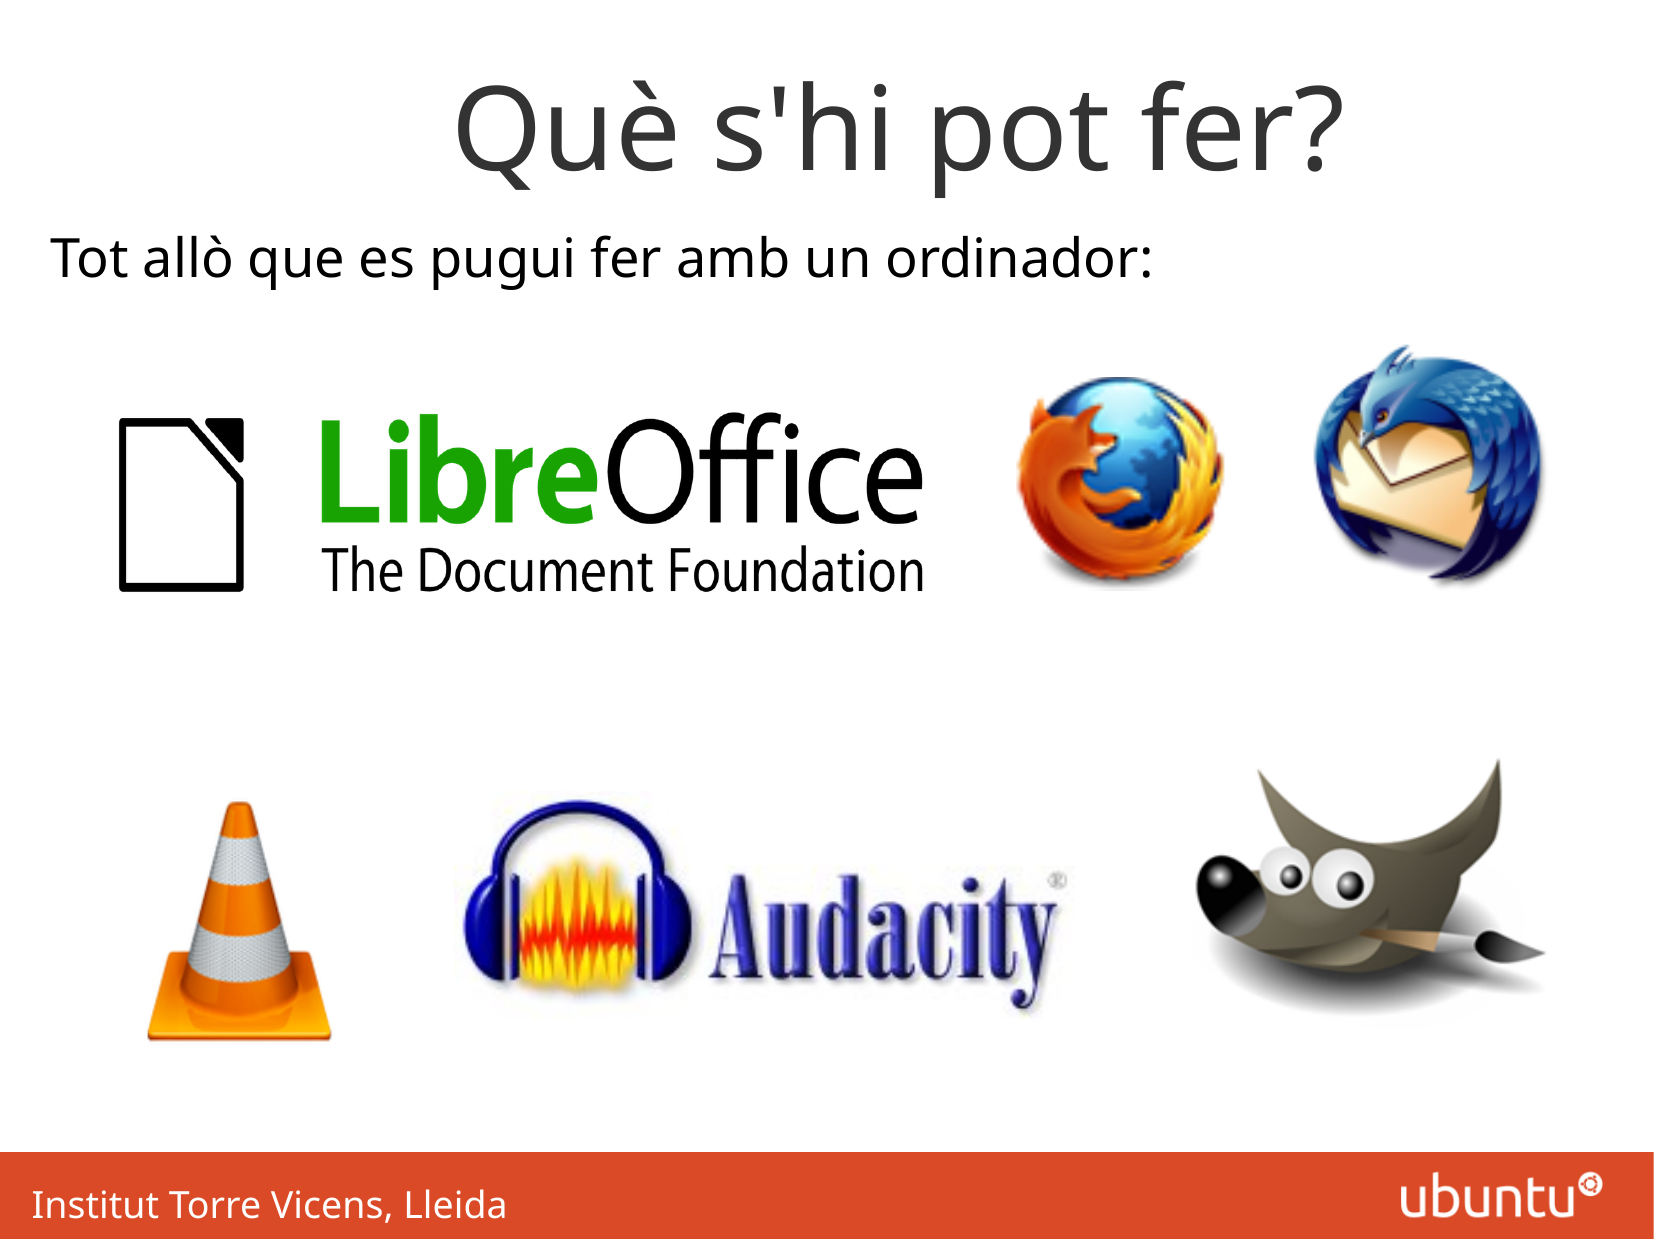

# Què s'hi pot fer?
Tot allò que es pugui fer amb un ordinador:
Institut Torre Vicens, Lleida 17/05/2014